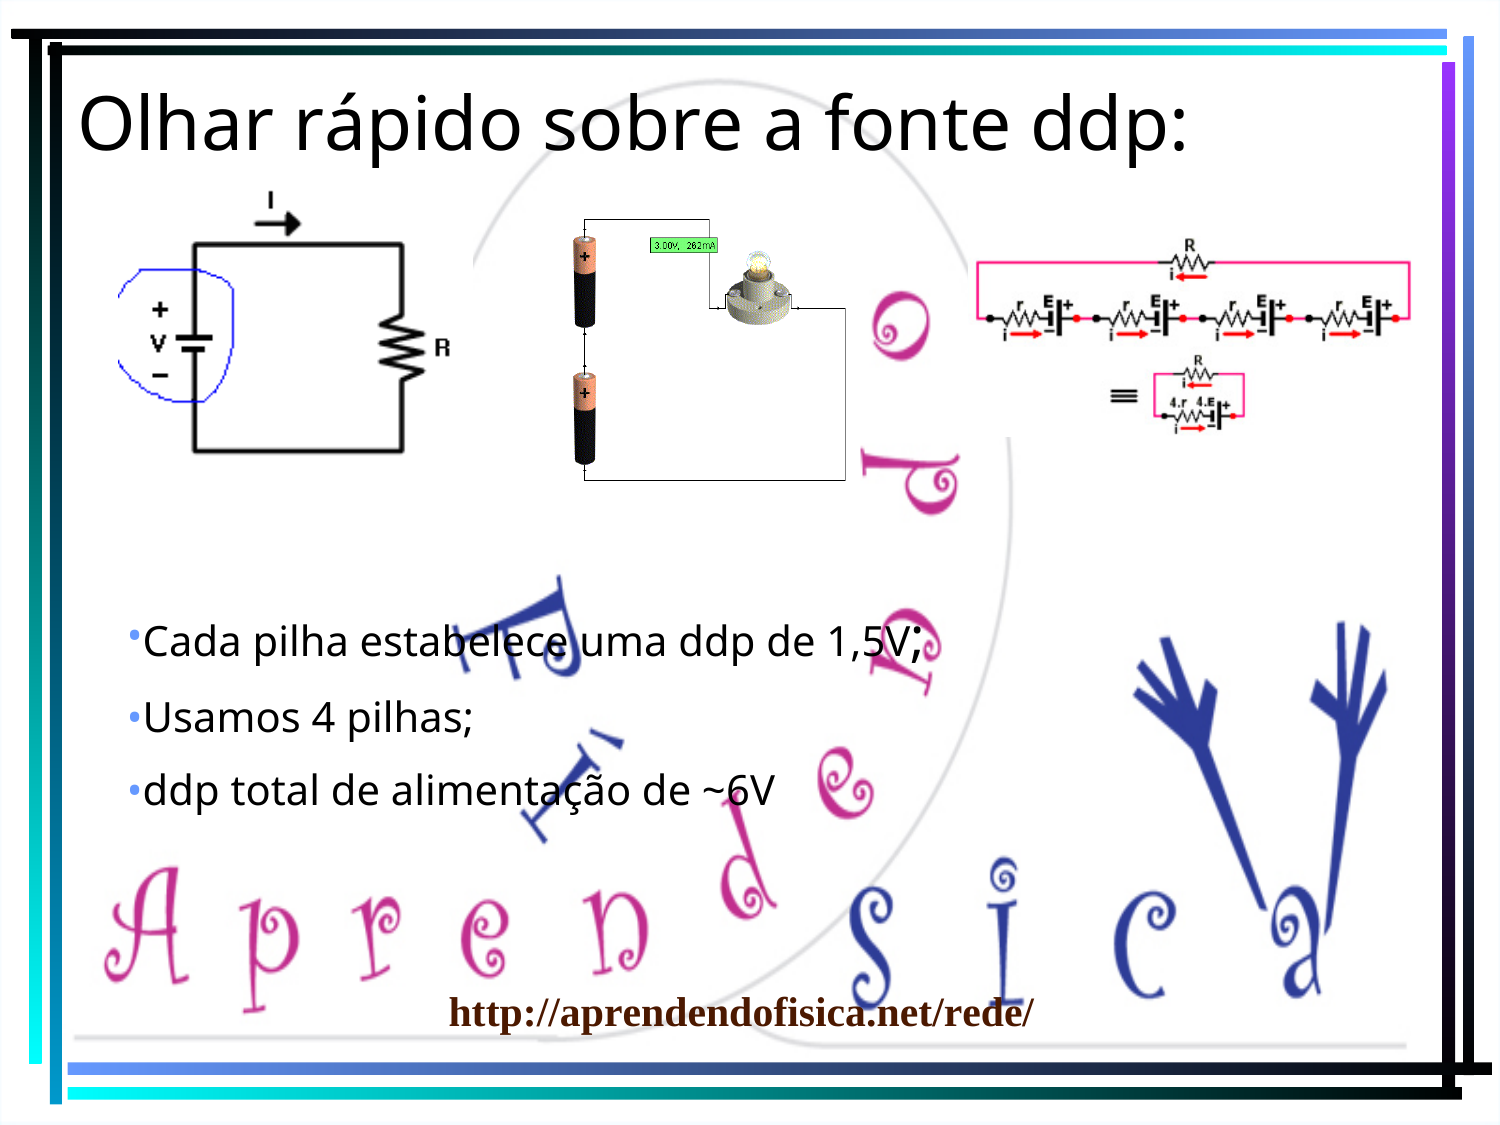

# Olhar rápido sobre a fonte ddp:
Cada pilha estabelece uma ddp de 1,5V;
Usamos 4 pilhas;
ddp total de alimentação de ~6V
 http://aprendendofisica.net/rede/